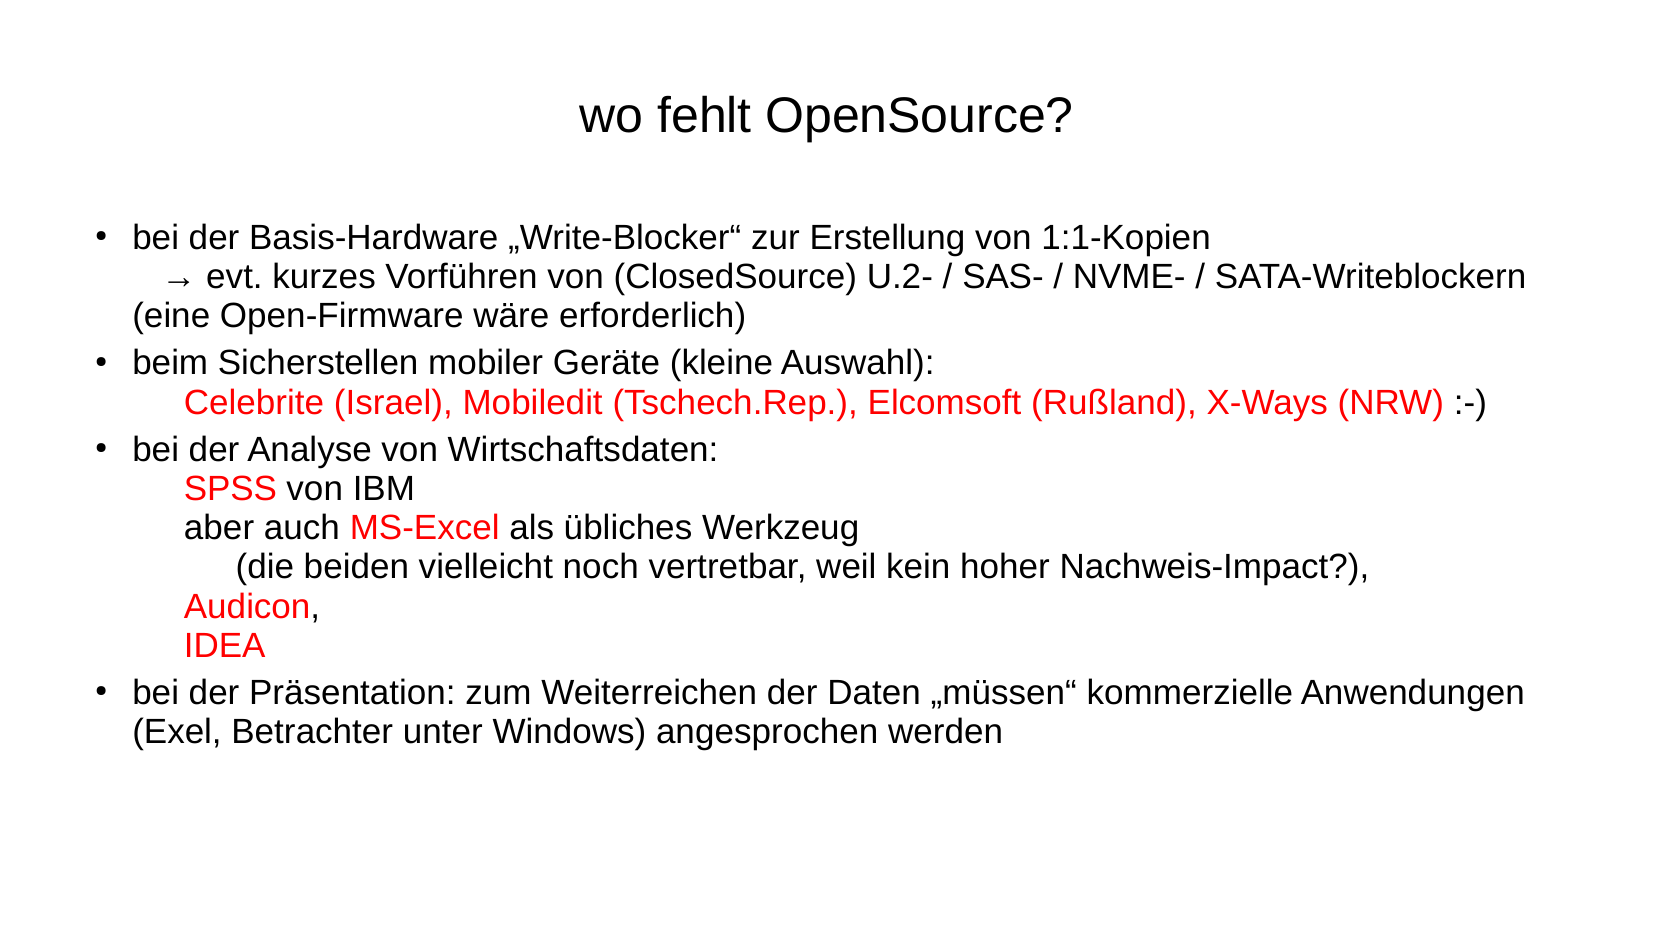

# wo fehlt OpenSource?
bei der Basis-Hardware „Write-Blocker“ zur Erstellung von 1:1-Kopien
 → evt. kurzes Vorführen von (ClosedSource) U.2- / SAS- / NVME- / SATA-Writeblockern
(eine Open-Firmware wäre erforderlich)
beim Sicherstellen mobiler Geräte (kleine Auswahl):
	Celebrite (Israel), Mobiledit (Tschech.Rep.), Elcomsoft (Rußland), X-Ways (NRW) :-)
bei der Analyse von Wirtschaftsdaten:
	SPSS von IBM
	aber auch MS-Excel als übliches Werkzeug
		(die beiden vielleicht noch vertretbar, weil kein hoher Nachweis-Impact?),
	Audicon,
	IDEA
bei der Präsentation: zum Weiterreichen der Daten „müssen“ kommerzielle Anwendungen (Exel, Betrachter unter Windows) angesprochen werden